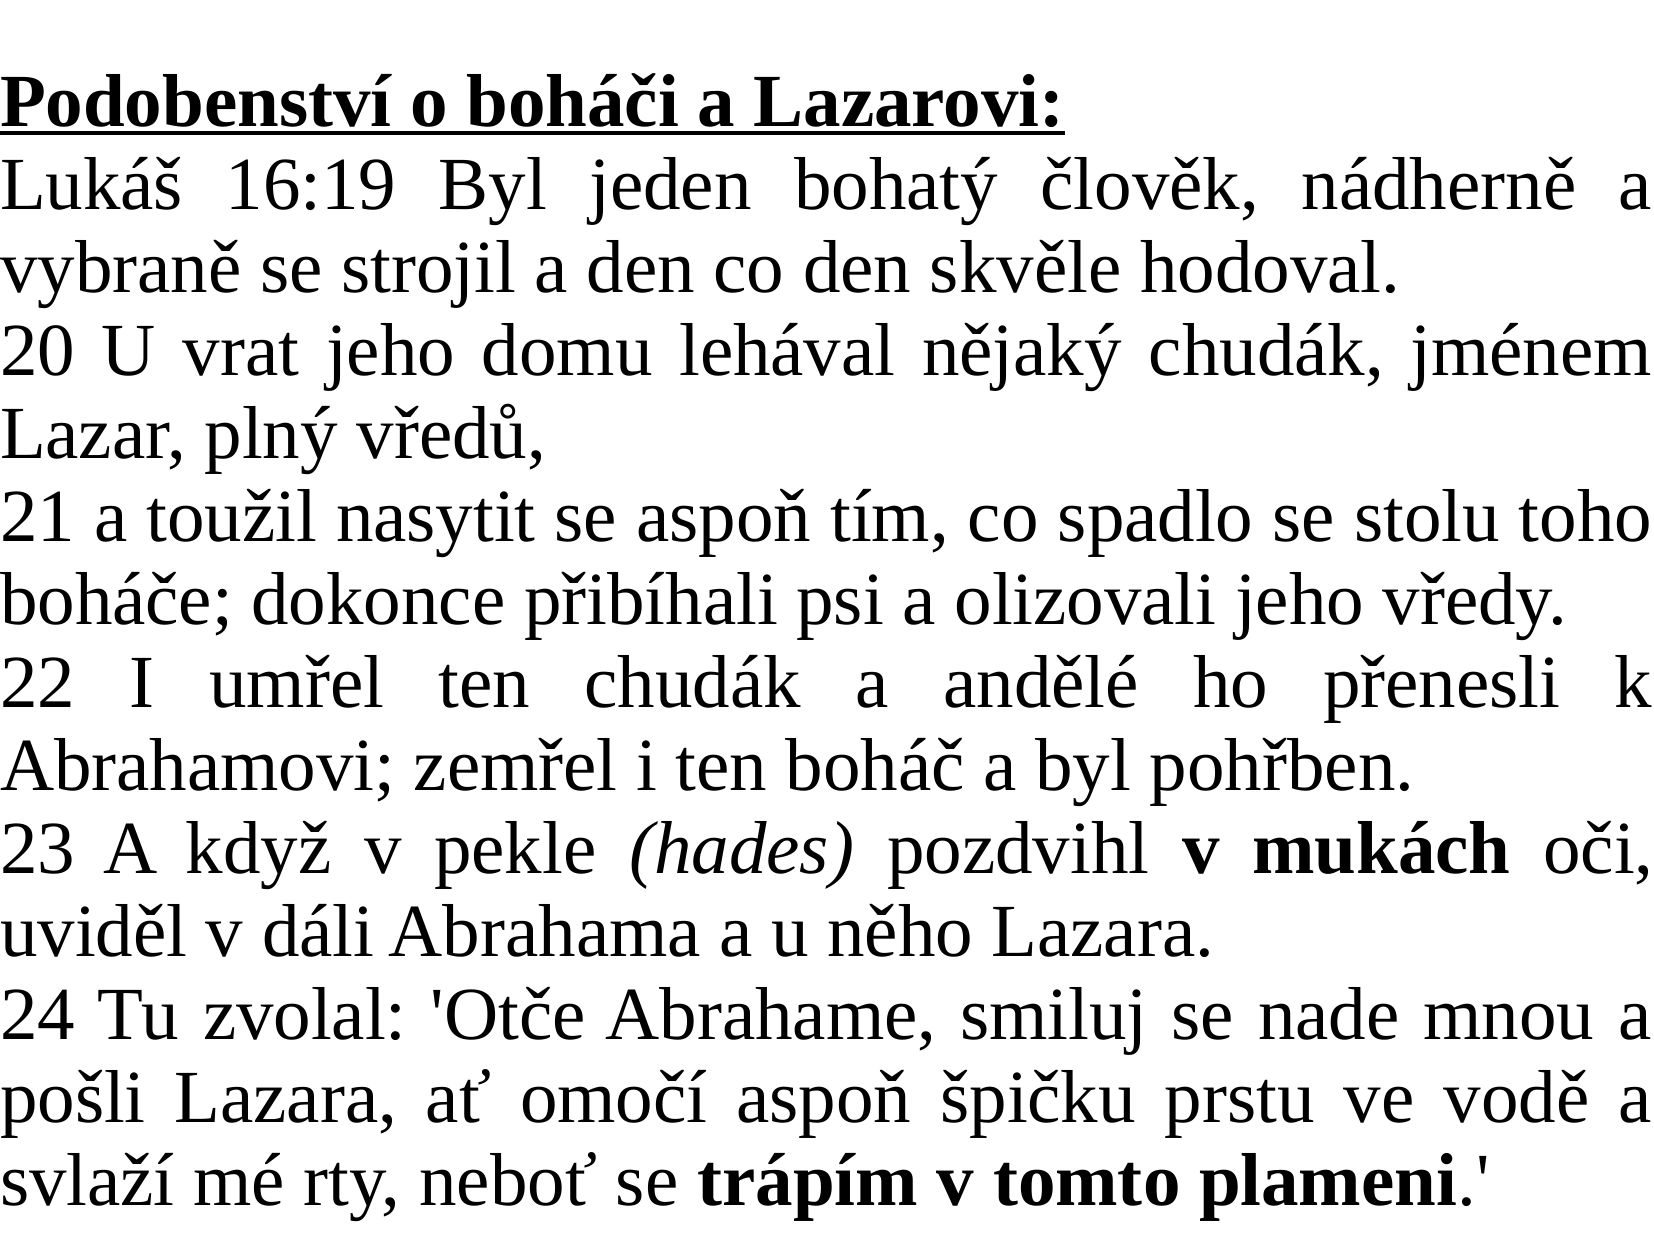

# Podobenství o boháči a Lazarovi:
Lukáš 16:19 Byl jeden bohatý člověk, nádherně a vybraně se strojil a den co den skvěle hodoval.
20 U vrat jeho domu lehával nějaký chudák, jménem Lazar, plný vředů,
21 a toužil nasytit se aspoň tím, co spadlo se stolu toho boháče; dokonce přibíhali psi a olizovali jeho vředy.
22 I umřel ten chudák a andělé ho přenesli k Abrahamovi; zemřel i ten boháč a byl pohřben.
23 A když v pekle (hades) pozdvihl v mukách oči, uviděl v dáli Abrahama a u něho Lazara.
24 Tu zvolal: 'Otče Abrahame, smiluj se nade mnou a pošli Lazara, ať omočí aspoň špičku prstu ve vodě a svlaží mé rty, neboť se trápím v tomto plameni.'